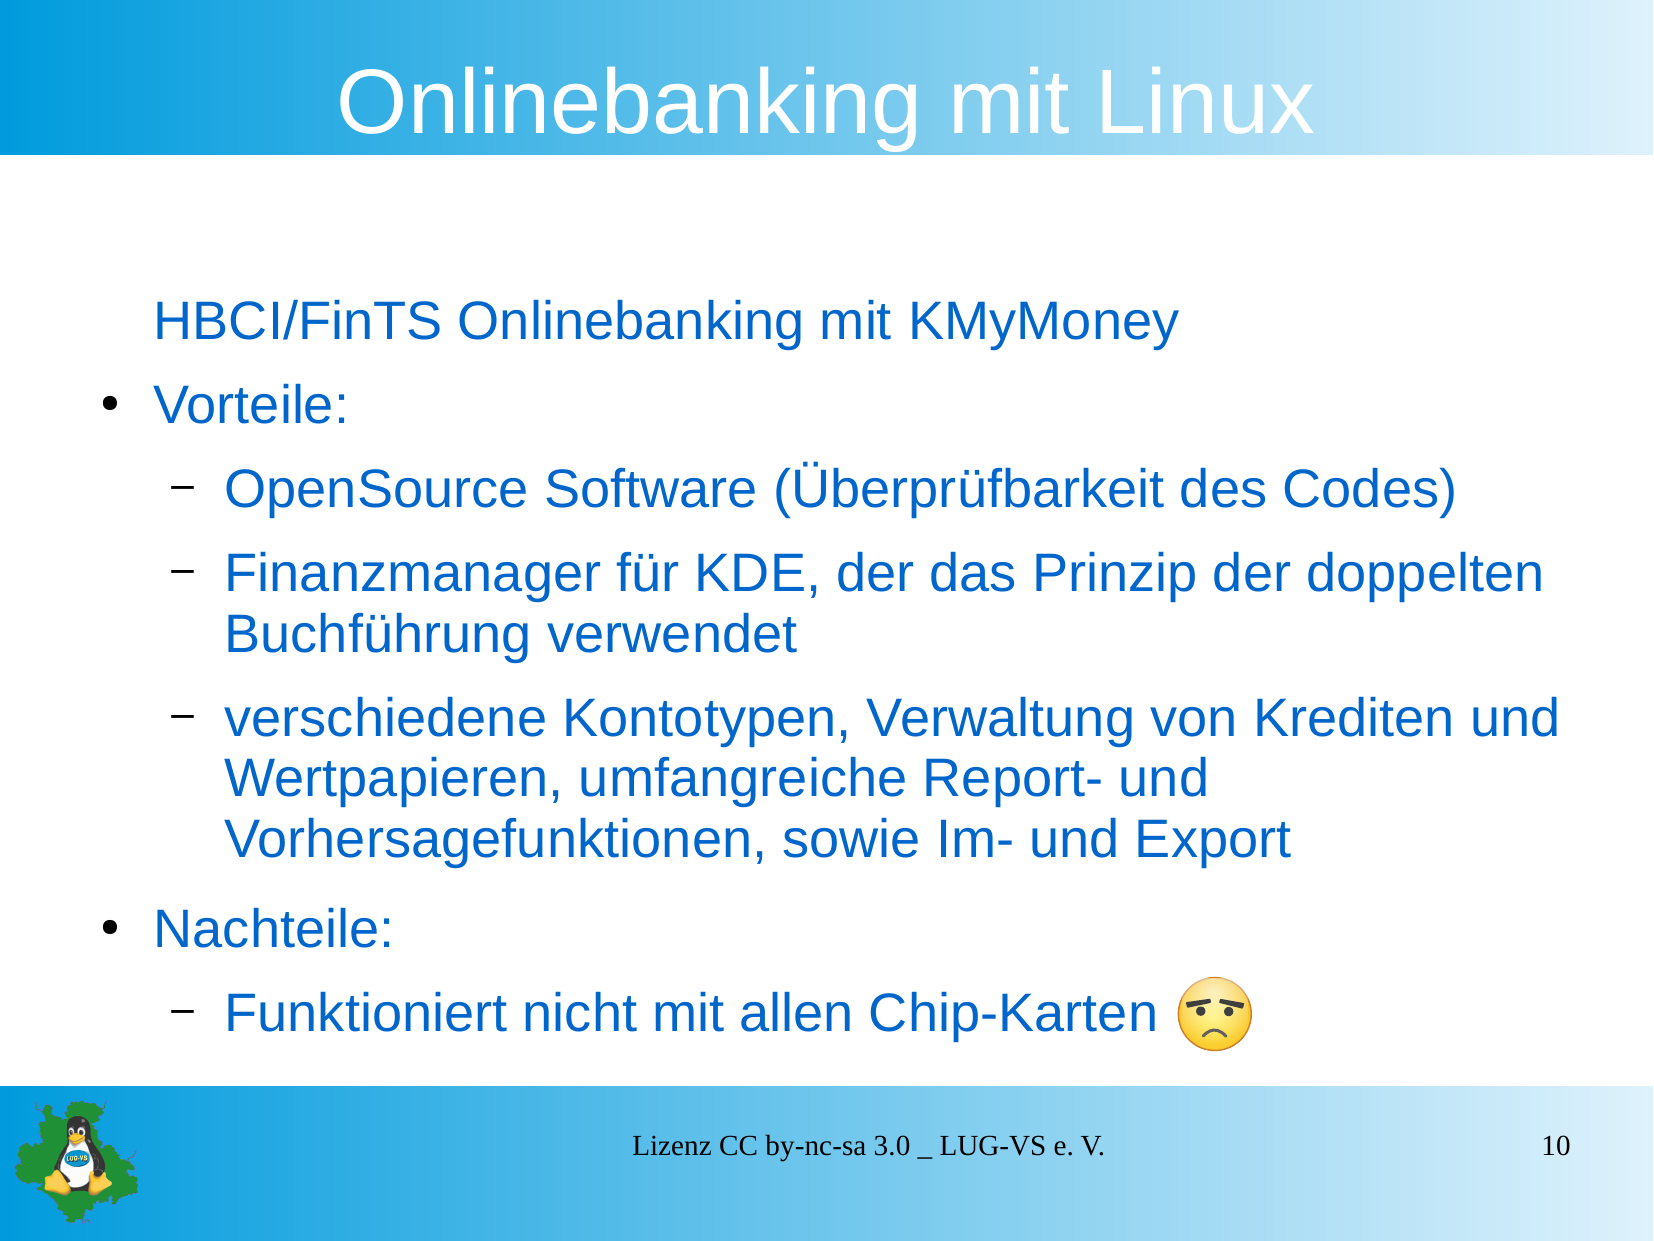

# Onlinebanking mit Linux
HBCI/FinTS Onlinebanking mit KMyMoney
Vorteile:
OpenSource Software (Überprüfbarkeit des Codes)
Finanzmanager für KDE, der das Prinzip der doppelten Buchführung verwendet
verschiedene Kontotypen, Verwaltung von Krediten und Wertpapieren, umfangreiche Report- und Vorhersagefunktionen, sowie Im- und Export
Nachteile:
Funktioniert nicht mit allen Chip-Karten